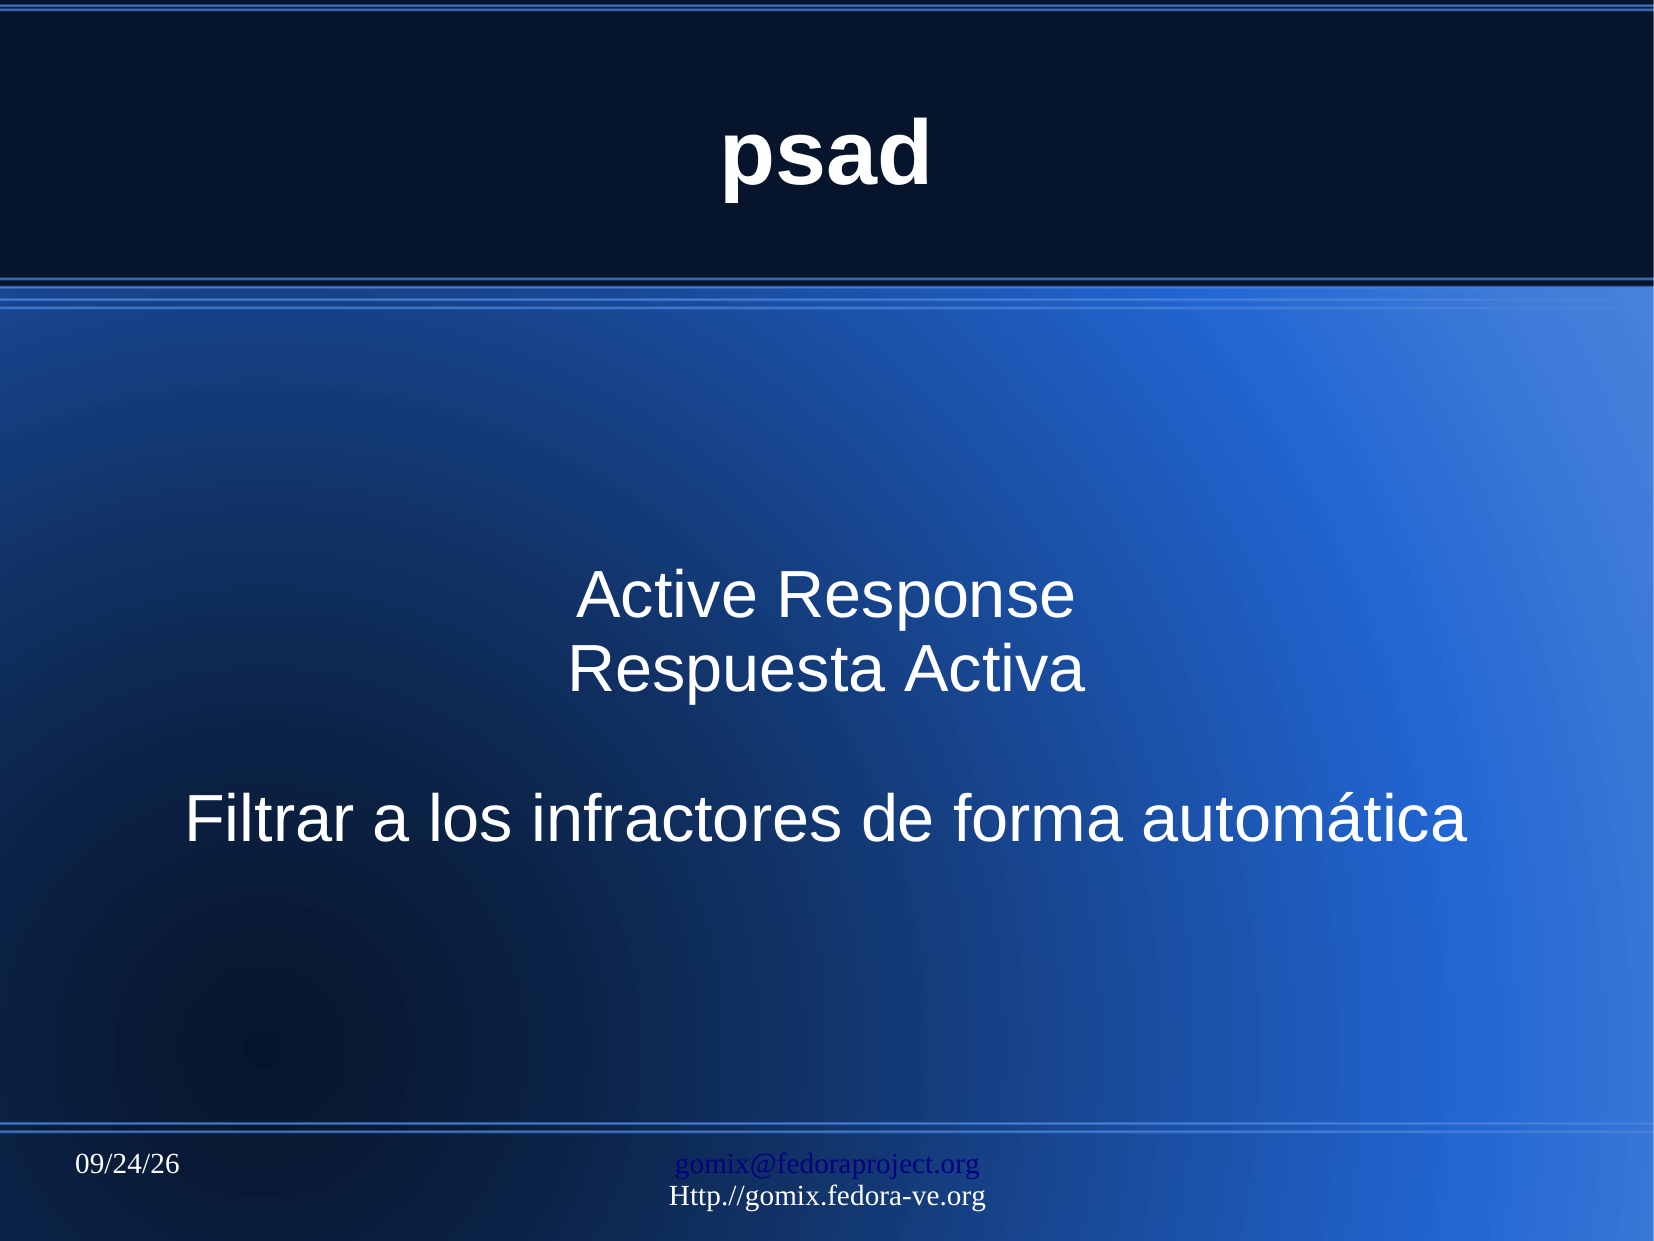

# psad
Active Response
Respuesta Activa
Filtrar a los infractores de forma automática